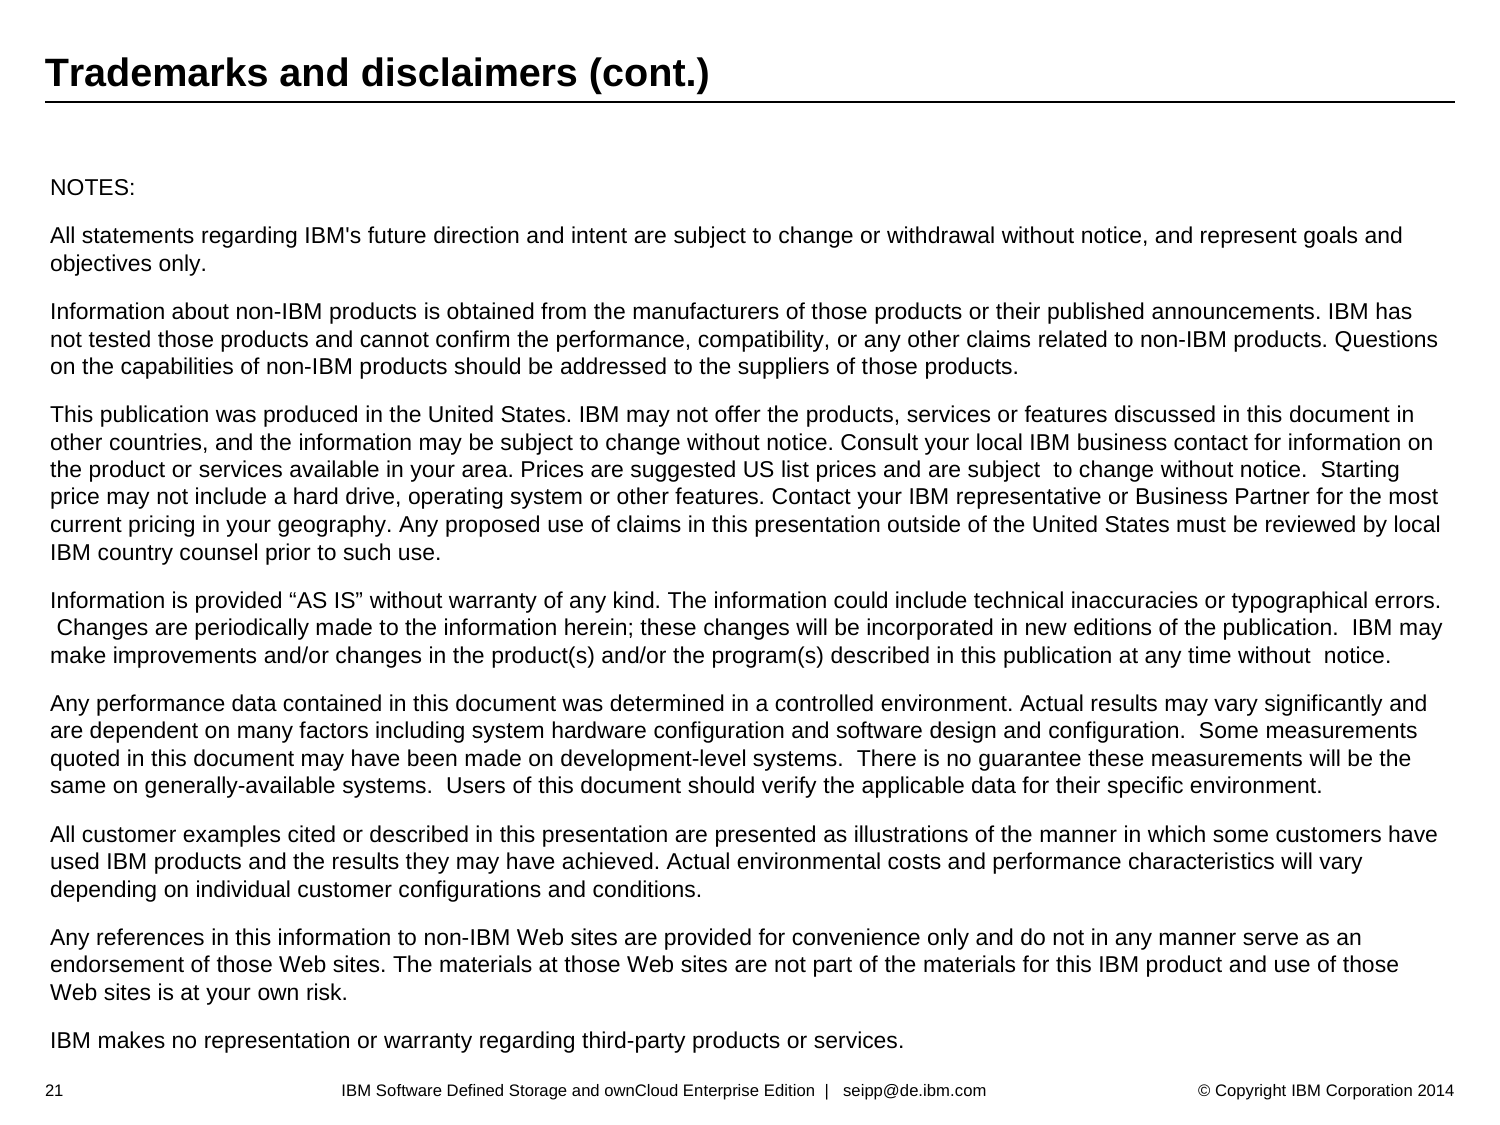

# Trademarks and disclaimers (cont.)
NOTES:
All statements regarding IBM's future direction and intent are subject to change or withdrawal without notice, and represent goals and objectives only.
Information about non-IBM products is obtained from the manufacturers of those products or their published announcements. IBM has not tested those products and cannot confirm the performance, compatibility, or any other claims related to non-IBM products. Questions on the capabilities of non-IBM products should be addressed to the suppliers of those products.
This publication was produced in the United States. IBM may not offer the products, services or features discussed in this document in other countries, and the information may be subject to change without notice. Consult your local IBM business contact for information on the product or services available in your area. Prices are suggested US list prices and are subject to change without notice. Starting price may not include a hard drive, operating system or other features. Contact your IBM representative or Business Partner for the most current pricing in your geography. Any proposed use of claims in this presentation outside of the United States must be reviewed by local IBM country counsel prior to such use.
Information is provided “AS IS” without warranty of any kind. The information could include technical inaccuracies or typographical errors. Changes are periodically made to the information herein; these changes will be incorporated in new editions of the publication. IBM may make improvements and/or changes in the product(s) and/or the program(s) described in this publication at any time without notice.
Any performance data contained in this document was determined in a controlled environment. Actual results may vary significantly and are dependent on many factors including system hardware configuration and software design and configuration. Some measurements quoted in this document may have been made on development-level systems. There is no guarantee these measurements will be the same on generally-available systems. Users of this document should verify the applicable data for their specific environment.
All customer examples cited or described in this presentation are presented as illustrations of the manner in which some customers have used IBM products and the results they may have achieved. Actual environmental costs and performance characteristics will vary depending on individual customer configurations and conditions.
Any references in this information to non-IBM Web sites are provided for convenience only and do not in any manner serve as an endorsement of those Web sites. The materials at those Web sites are not part of the materials for this IBM product and use of those Web sites is at your own risk.
IBM makes no representation or warranty regarding third-party products or services.
21
IBM Software Defined Storage and ownCloud Enterprise Edition | seipp@de.ibm.com